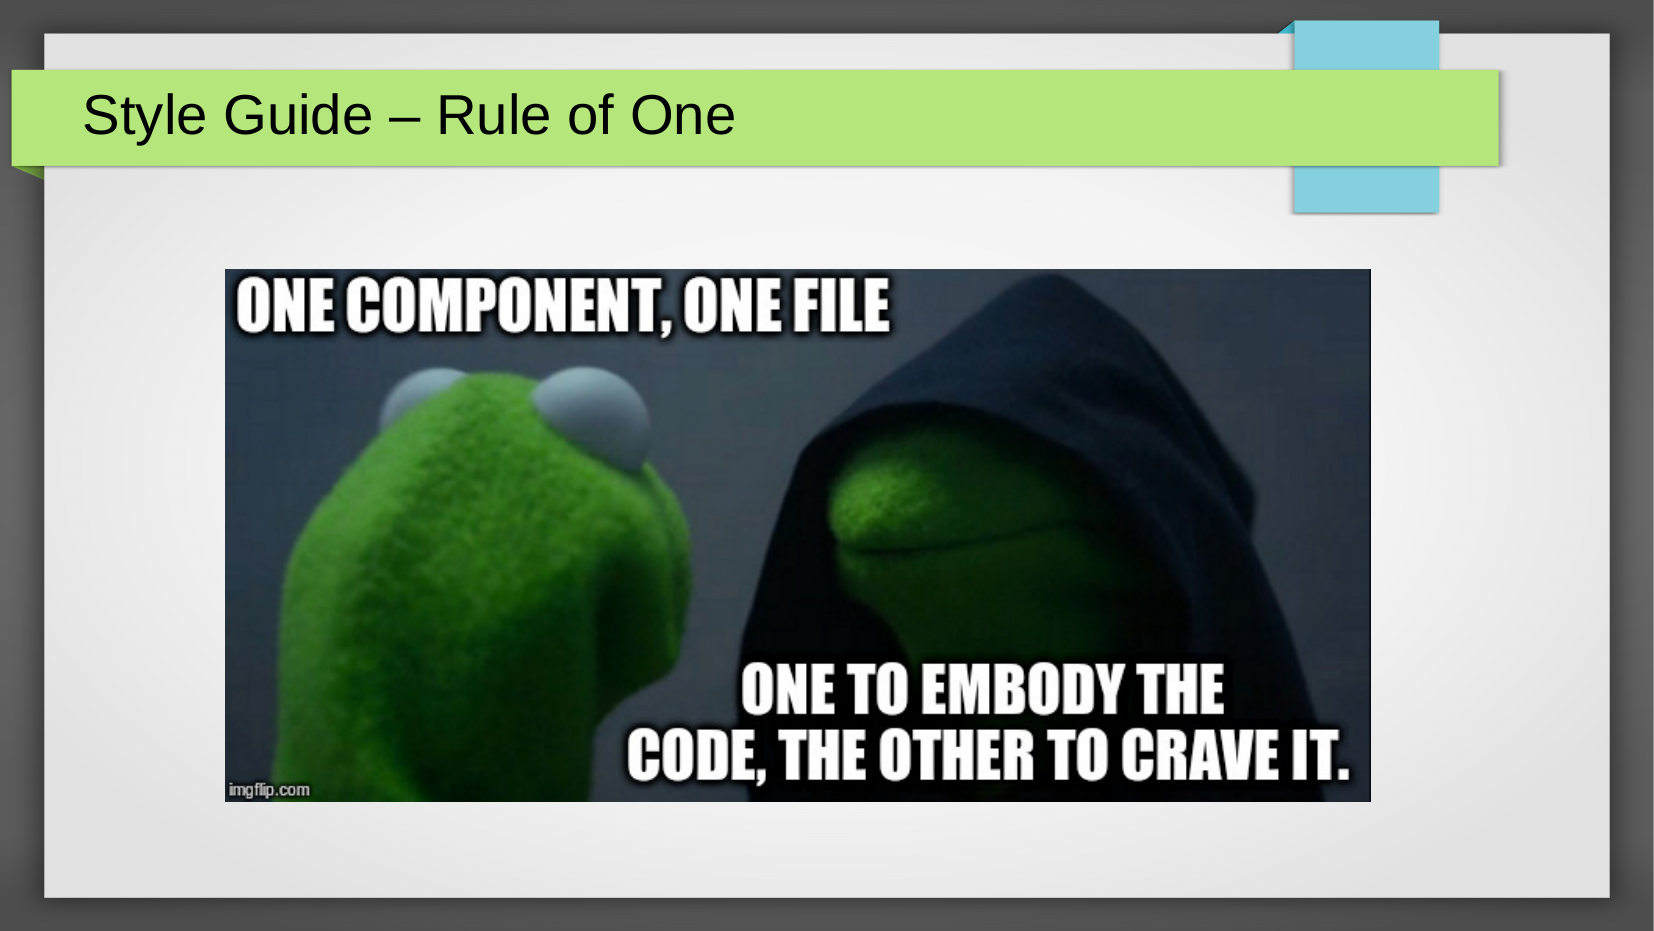

# Style Guide – Rule of One